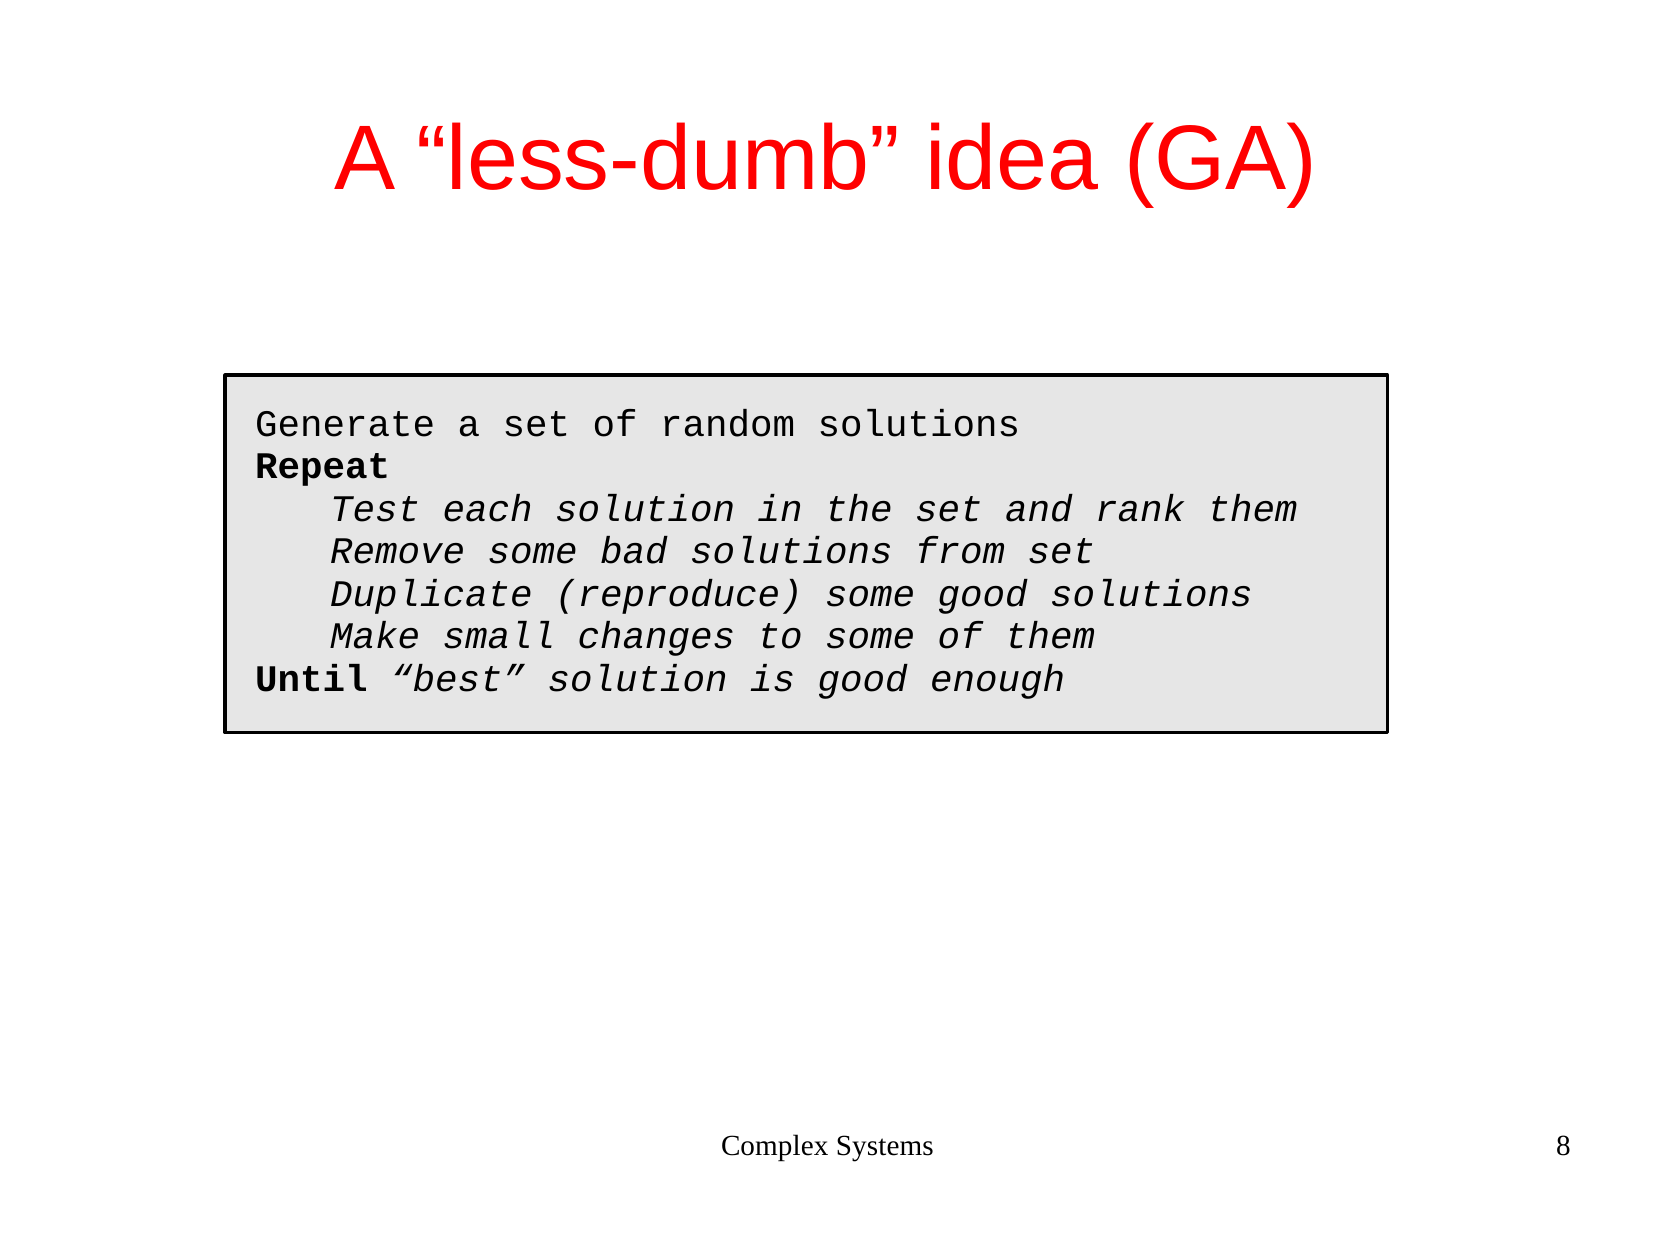

# A “less-dumb” idea (GA)
Generate a set of random solutions
Repeat
	Test each solution in the set and rank them
	Remove some bad solutions from set
	Duplicate (reproduce) some good solutions
	Make small changes to some of them
Until “best” solution is good enough
Complex Systems
8